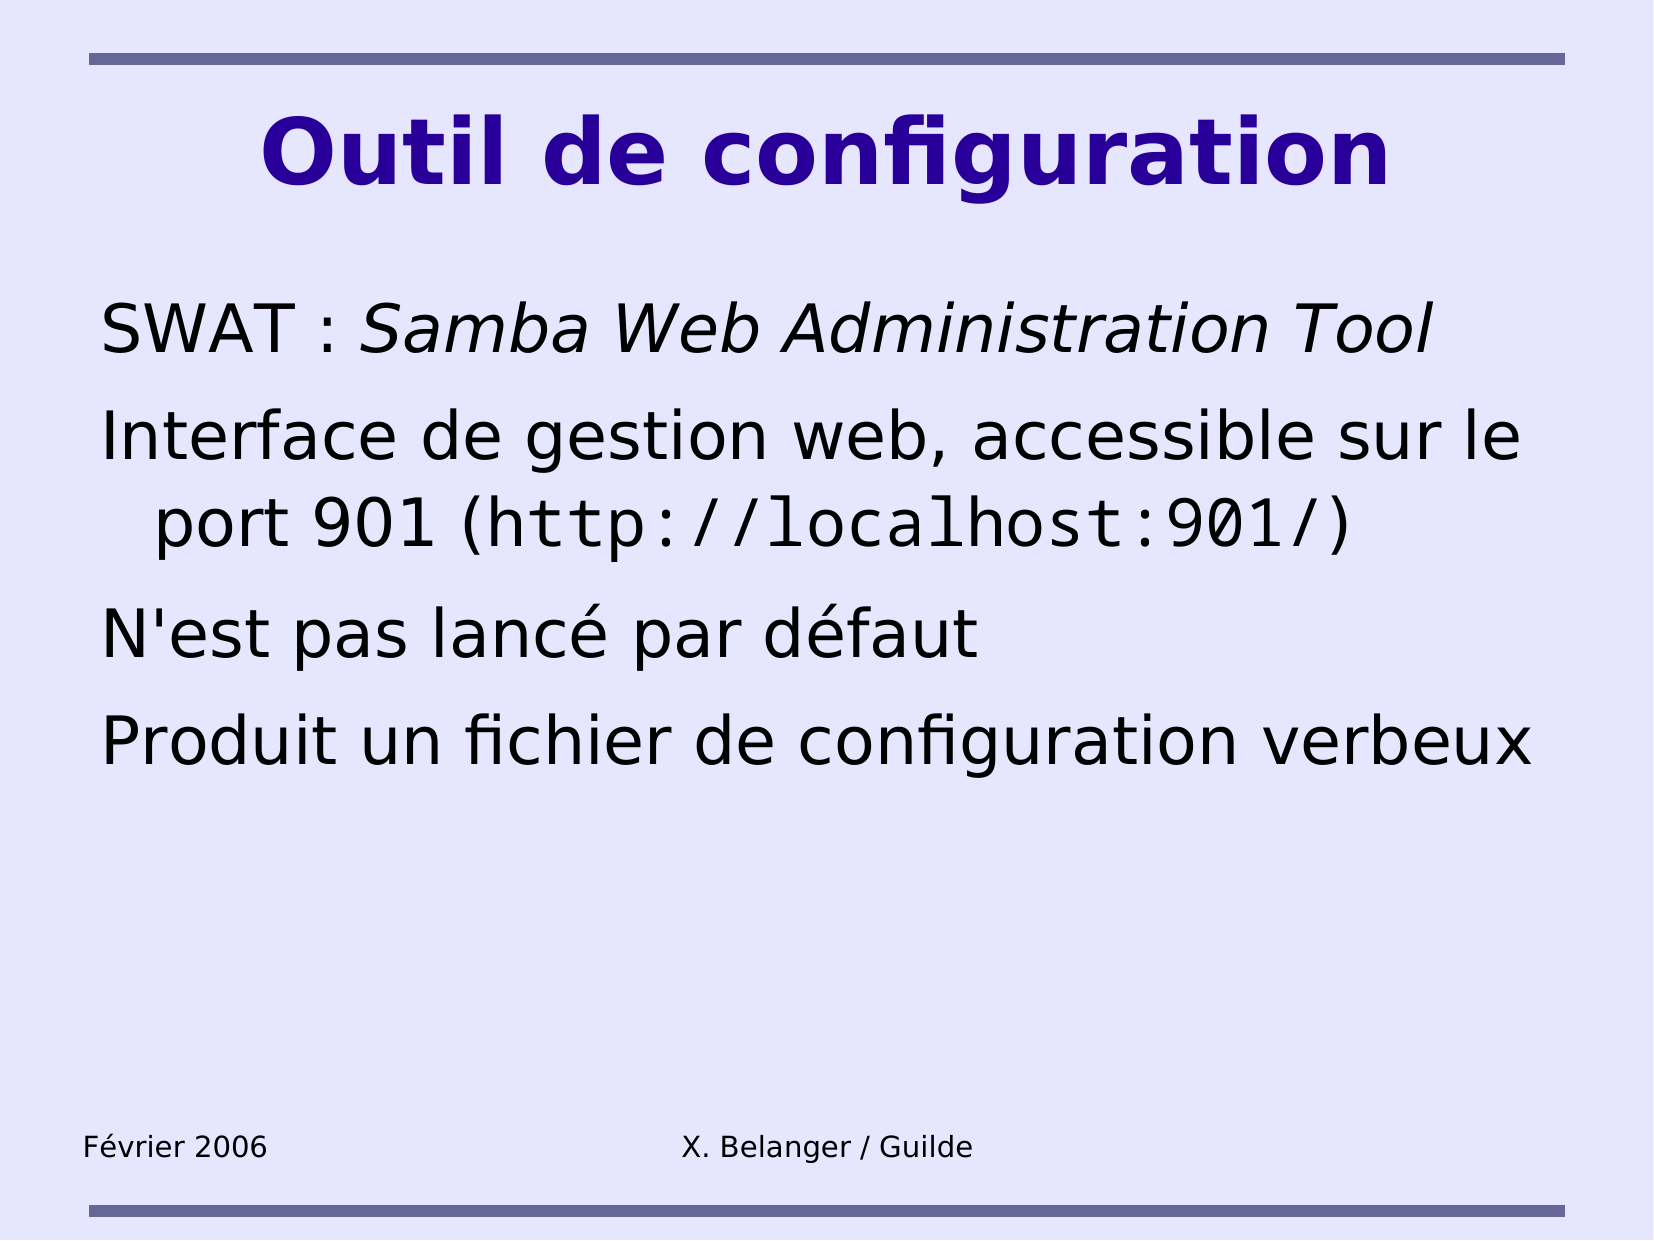

# Outil de configuration
SWAT : Samba Web Administration Tool
Interface de gestion web, accessible sur le port 901 (http://localhost:901/)
N'est pas lancé par défaut
Produit un fichier de configuration verbeux